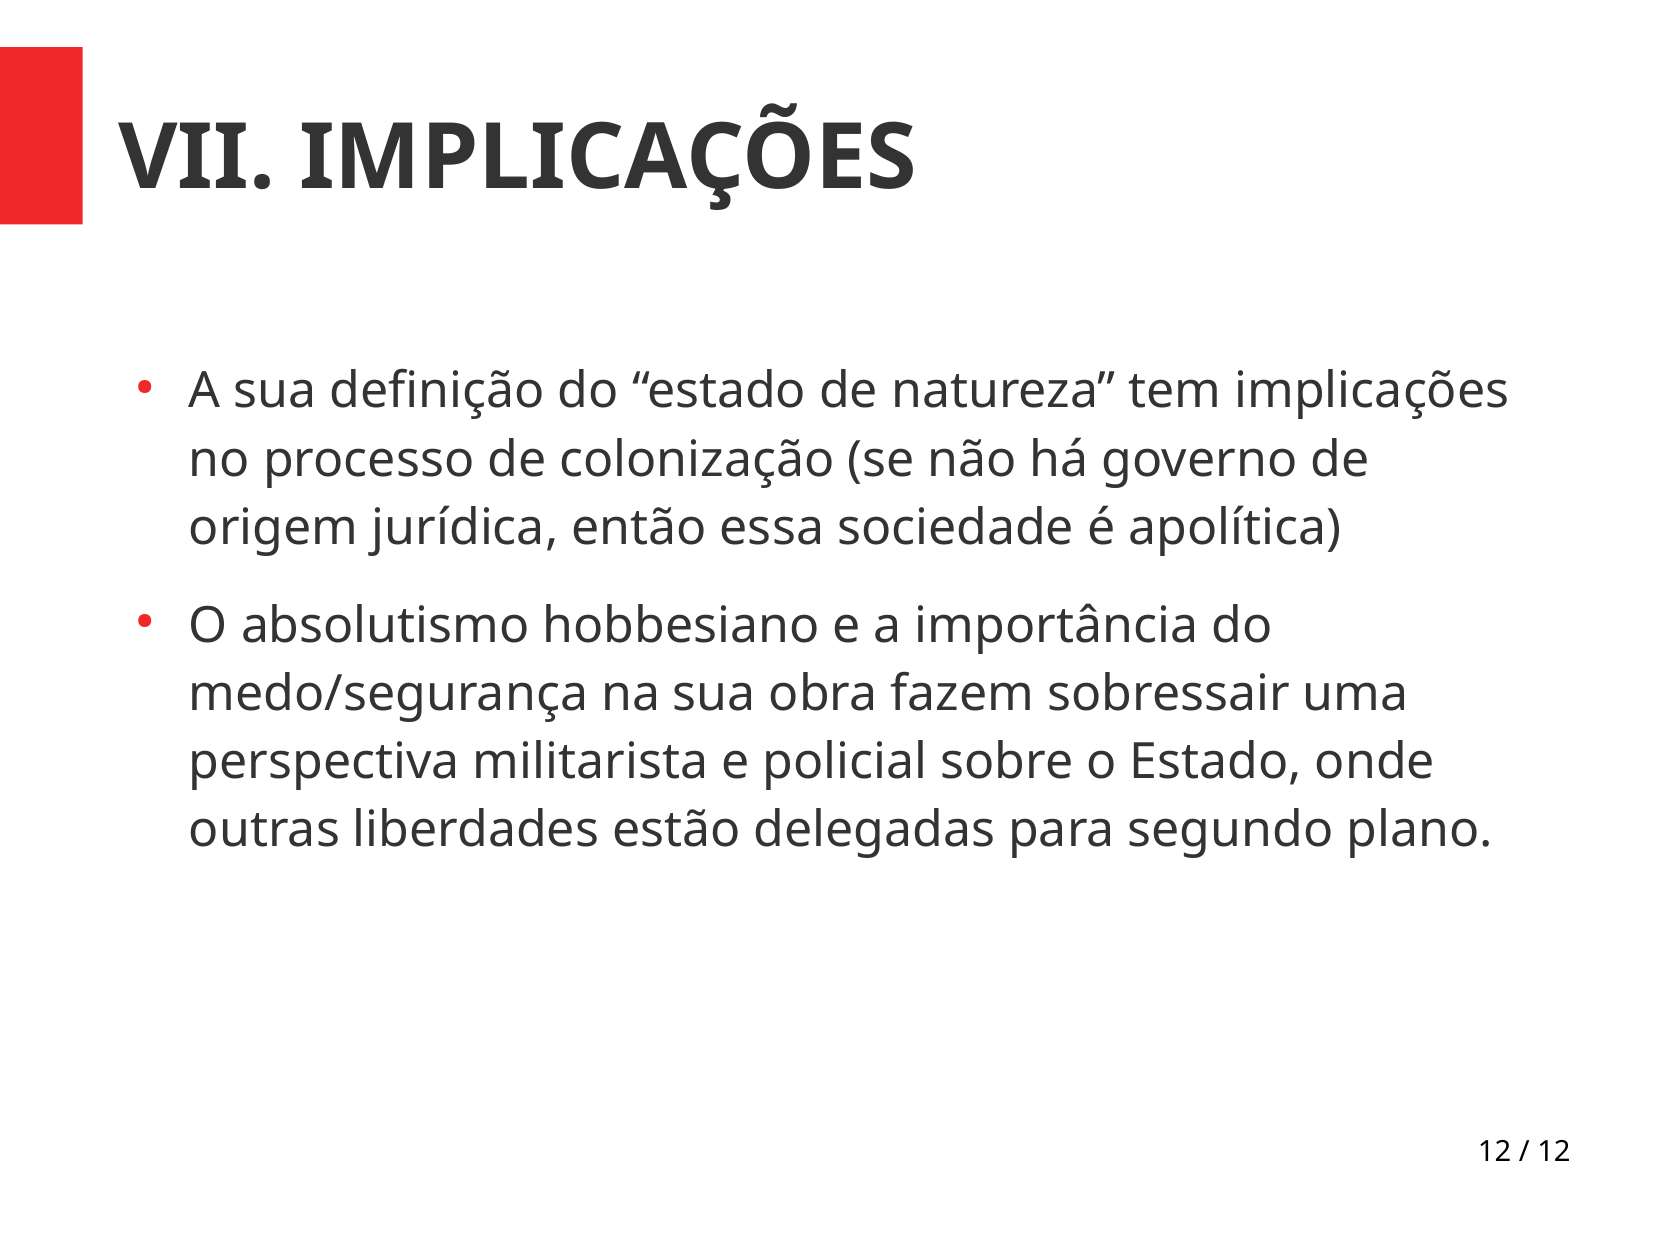

# VII. IMPLICAÇÕES
A sua definição do “estado de natureza” tem implicações no processo de colonização (se não há governo de origem jurídica, então essa sociedade é apolítica)
O absolutismo hobbesiano e a importância do medo/segurança na sua obra fazem sobressair uma perspectiva militarista e policial sobre o Estado, onde outras liberdades estão delegadas para segundo plano.
12